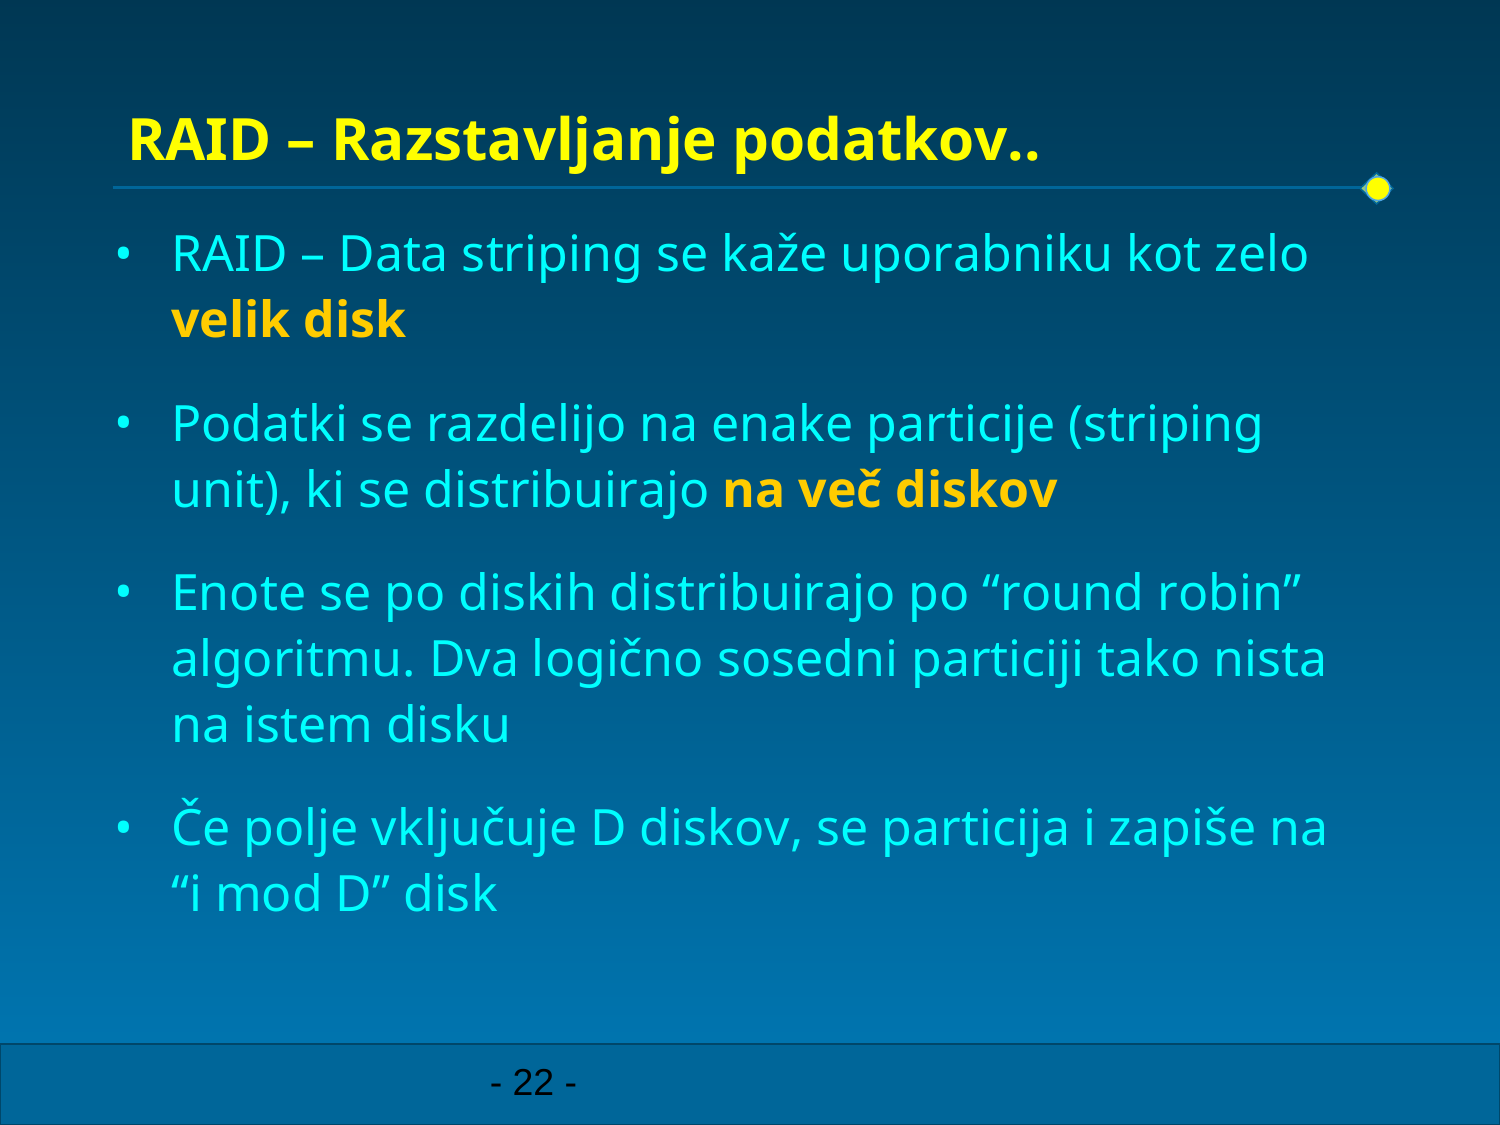

# RAID – Razstavljanje podatkov..
RAID – Data striping se kaže uporabniku kot zelo velik disk
Podatki se razdelijo na enake particije (striping unit), ki se distribuirajo na več diskov
Enote se po diskih distribuirajo po “round robin” algoritmu. Dva logično sosedni particiji tako nista na istem disku
Če polje vključuje D diskov, se particija i zapiše na “i mod D” disk